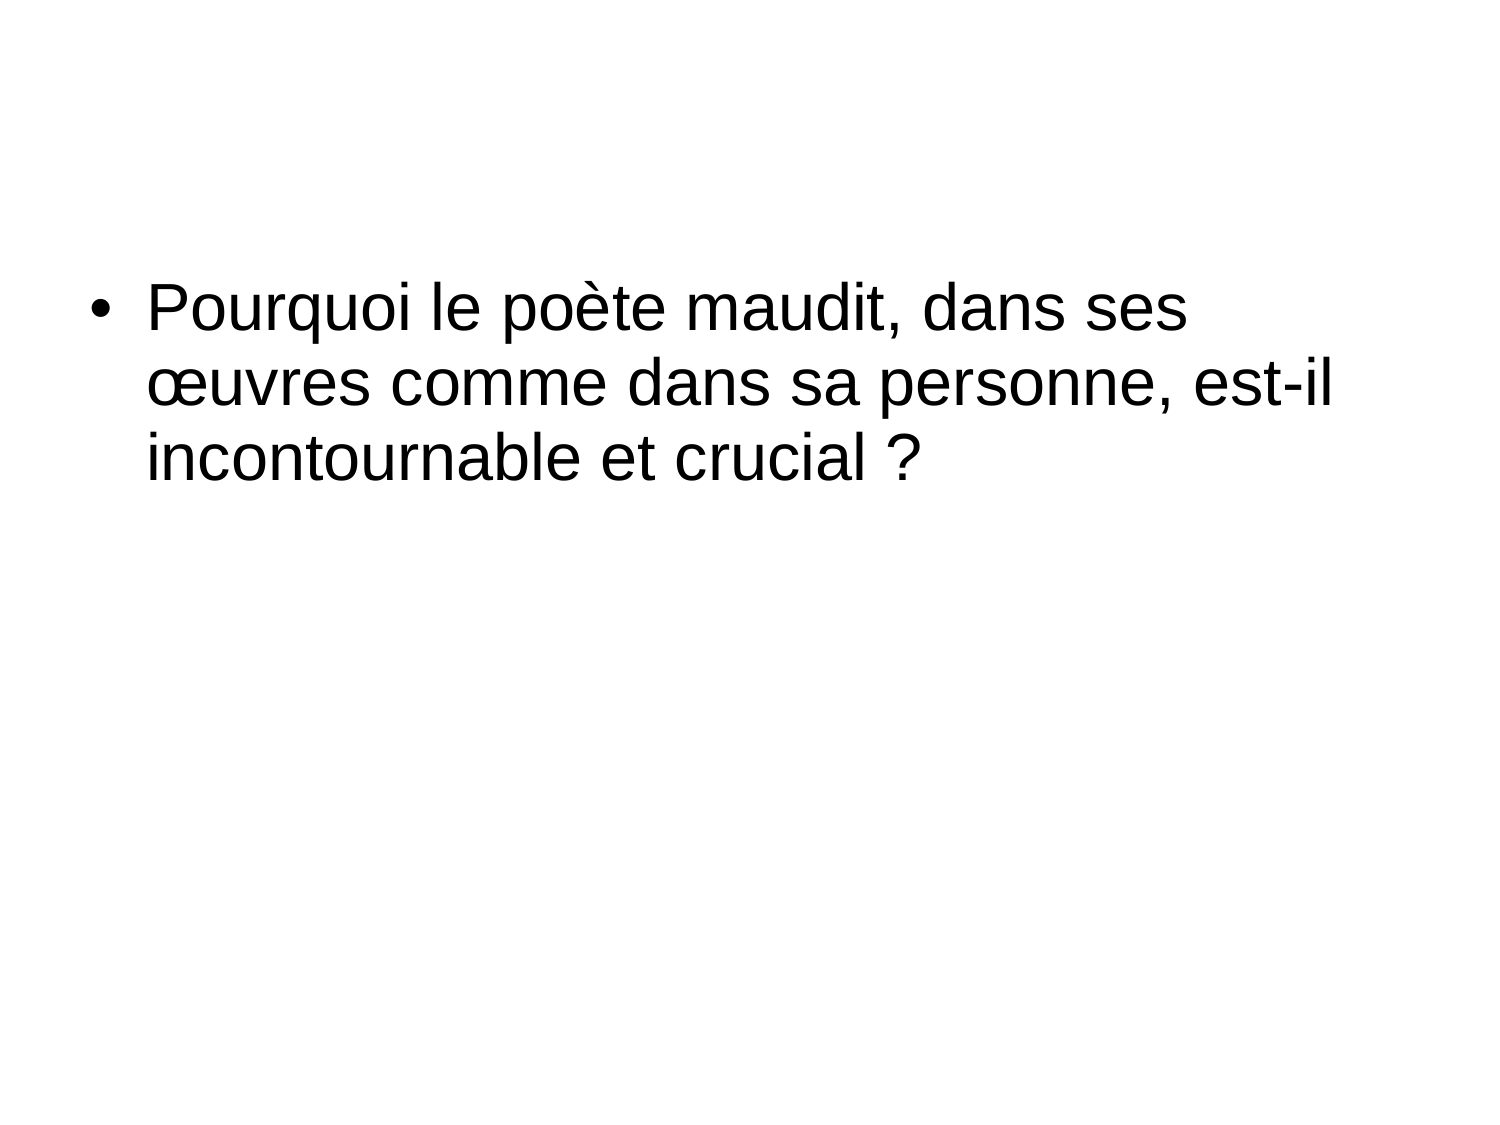

#
Pourquoi le poète maudit, dans ses œuvres comme dans sa personne, est-il incontournable et crucial ?